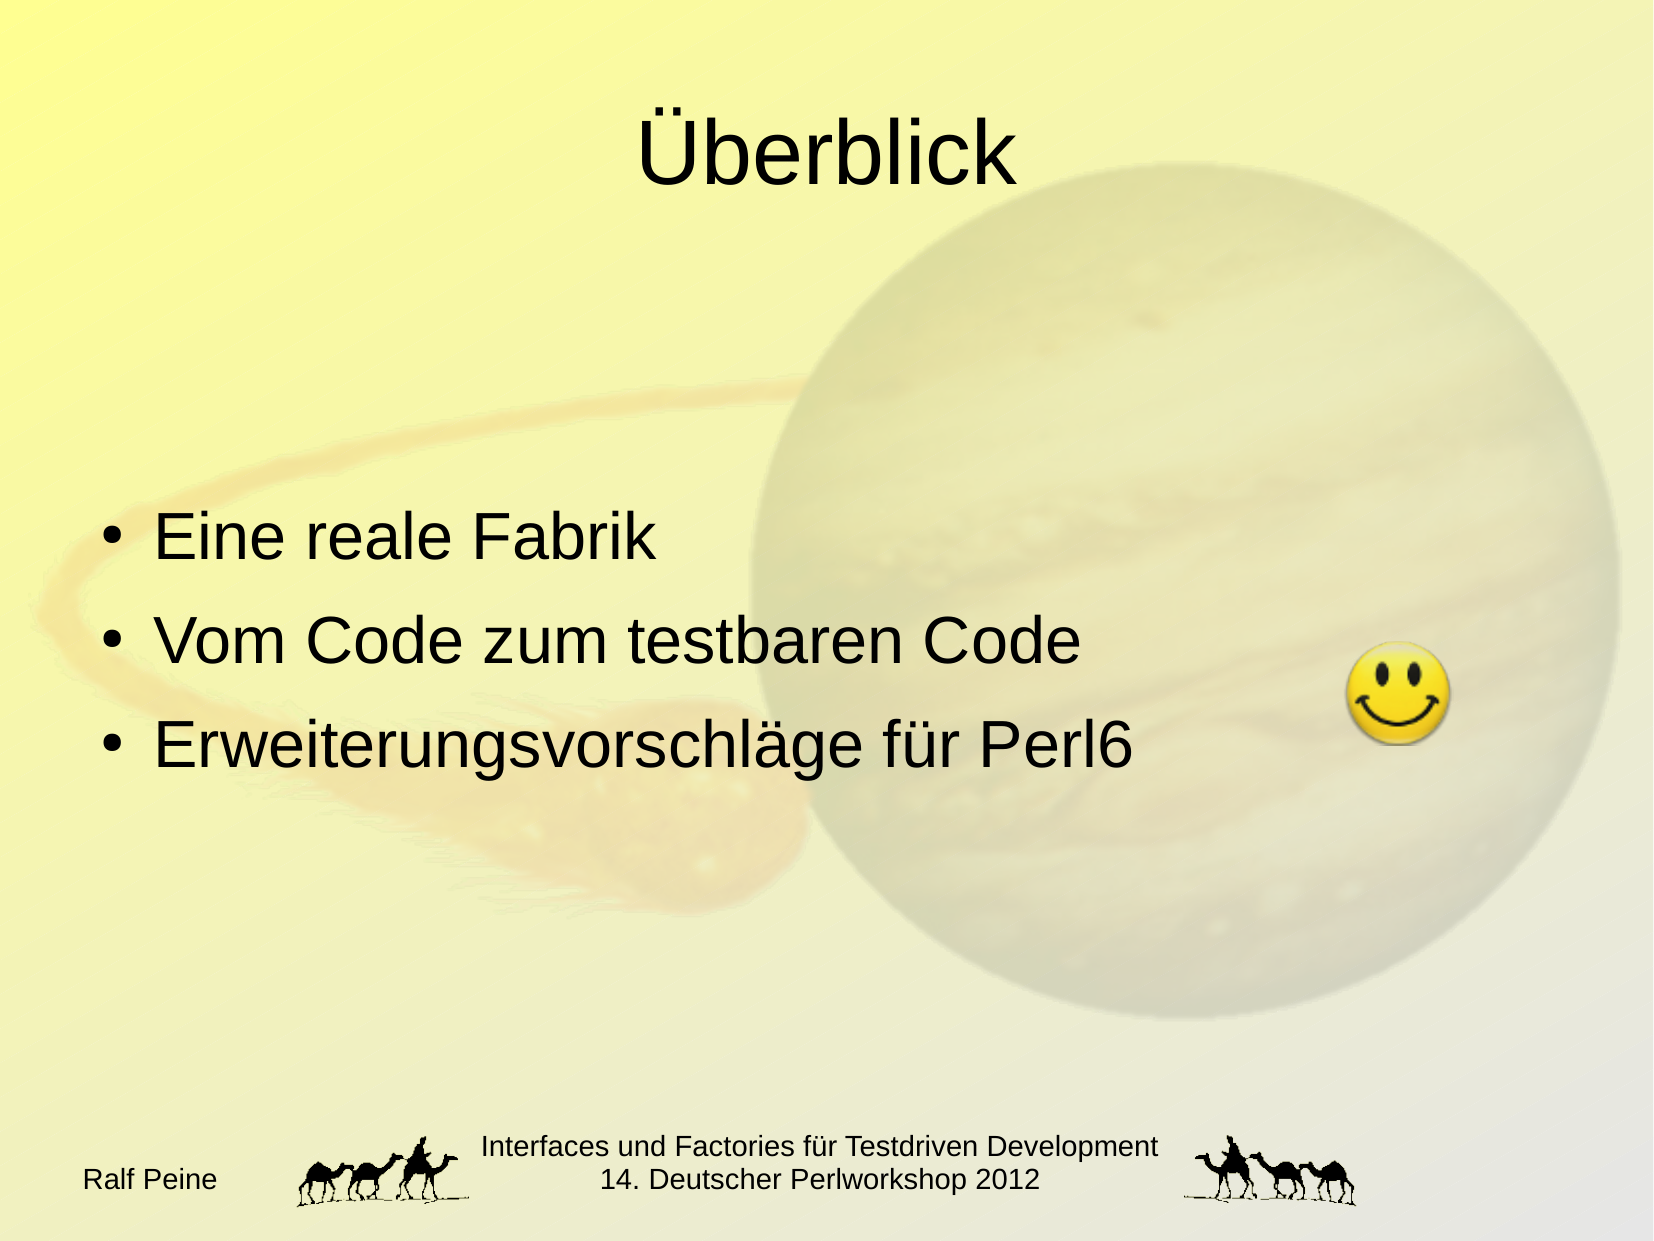

# Überblick
Eine reale Fabrik
Vom Code zum testbaren Code
Erweiterungsvorschläge für Perl6